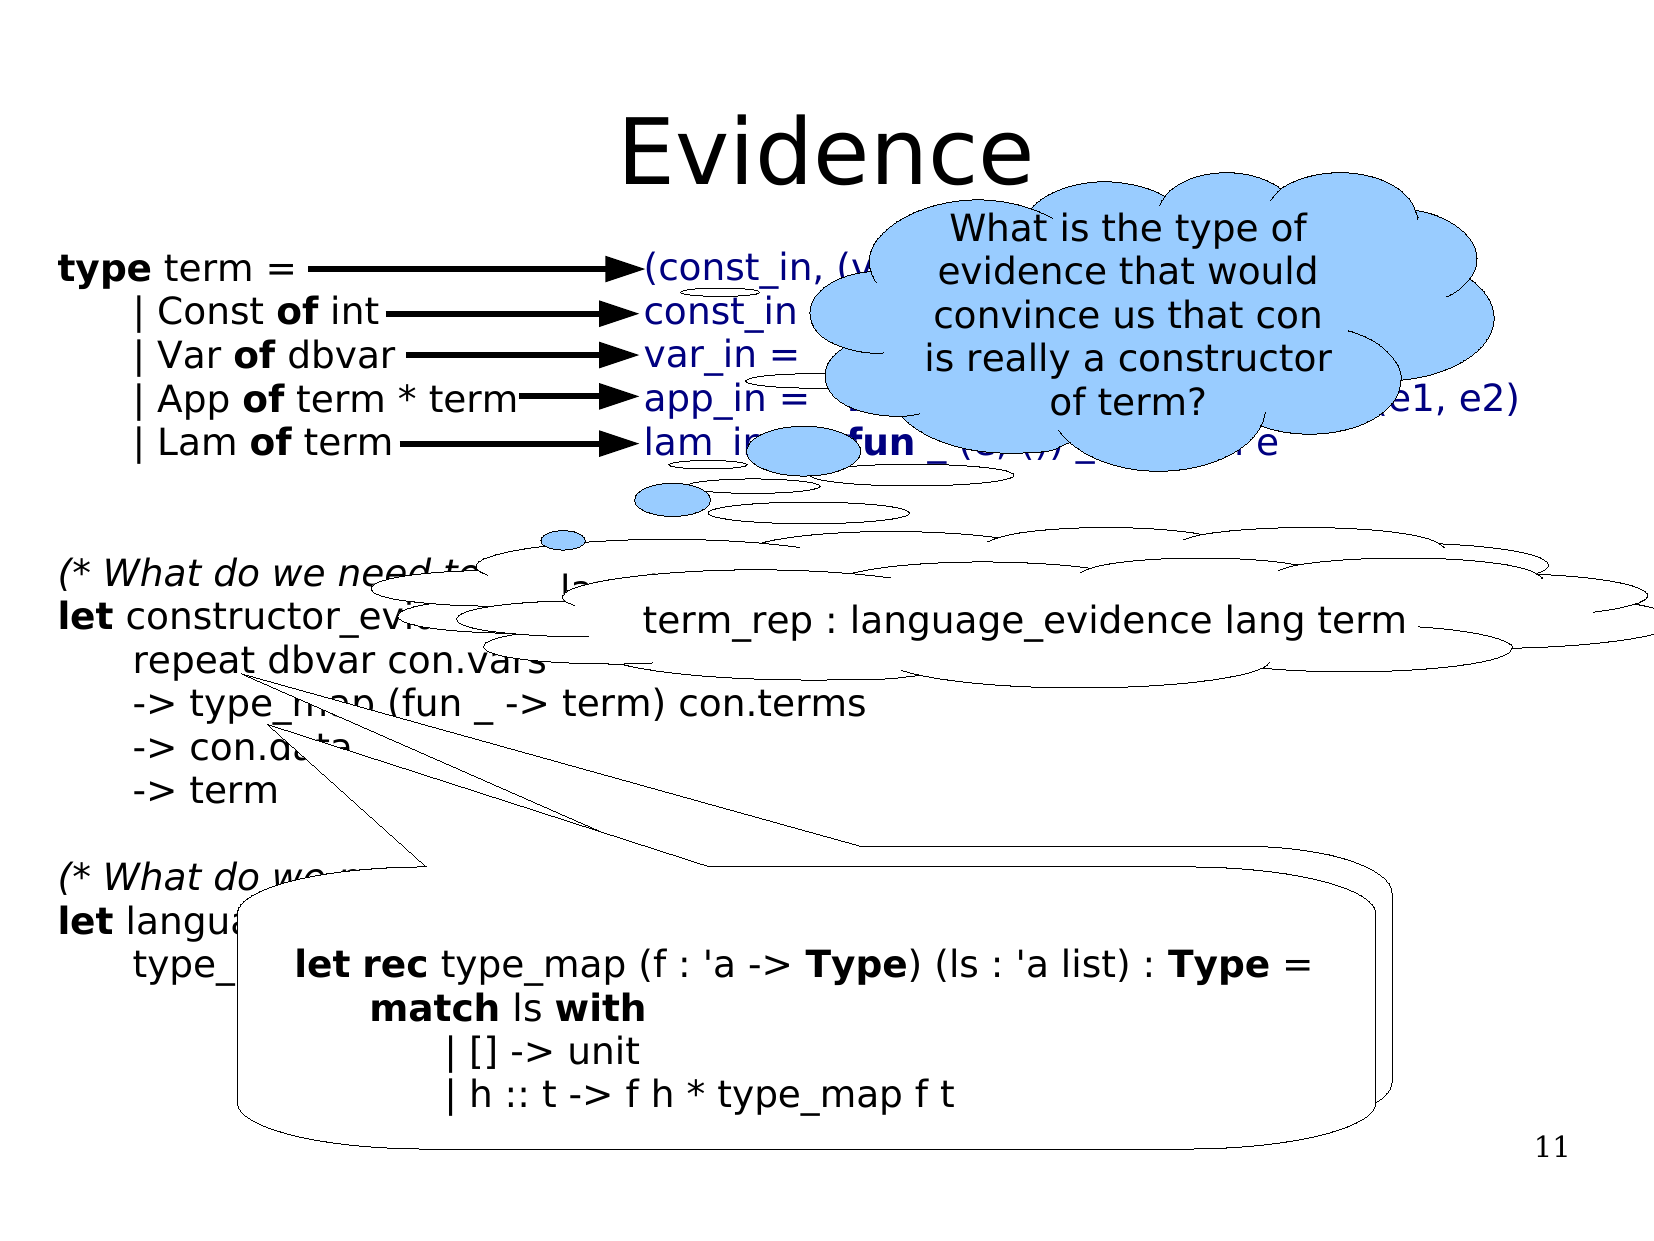

# Evidence
What is the type of evidence that would convince us that con is really a constructor of term?
(const_in, (var_in, (app_in, (lam_in, ()))))
const_in = fun _ _ n -> Const n
var_in = fun (v, ()) _ _ -> Var v
app_in = fun _ (e1, (e2, ())) _ -> App (e1, e2)
lam_in = fun _ (e, ()) _ -> Lam e
type term =
	| Const of int
	| Var of dbvar
	| App of term * term
	| Lam of term
(* What do we need to know about a constructor? *)
let constructor_evidence (con : constructor) (term : Type) : Type =
	repeat dbvar con.vars
	-> type_map (fun _ -> term) con.terms
	-> con.data
	-> term
(* What do we need to know about an AST language? *)
let language_evidence (lang : language) (term : Type) : Type =
	type_map (fun con -> constructor_evidence con term) lang
lam_in : constructor_evidence lam term
term_rep : language_evidence lang term
let rec repeat (t : Type) (n : int) : Type =
	match n with
		| 0 -> unit
		| _ -> t * repeat t (n - 1)
let rec type_map (f : 'a -> Type) (ls : 'a list) : Type =
	match ls with
		| [] -> unit
		| h :: t -> f h * type_map f t
11